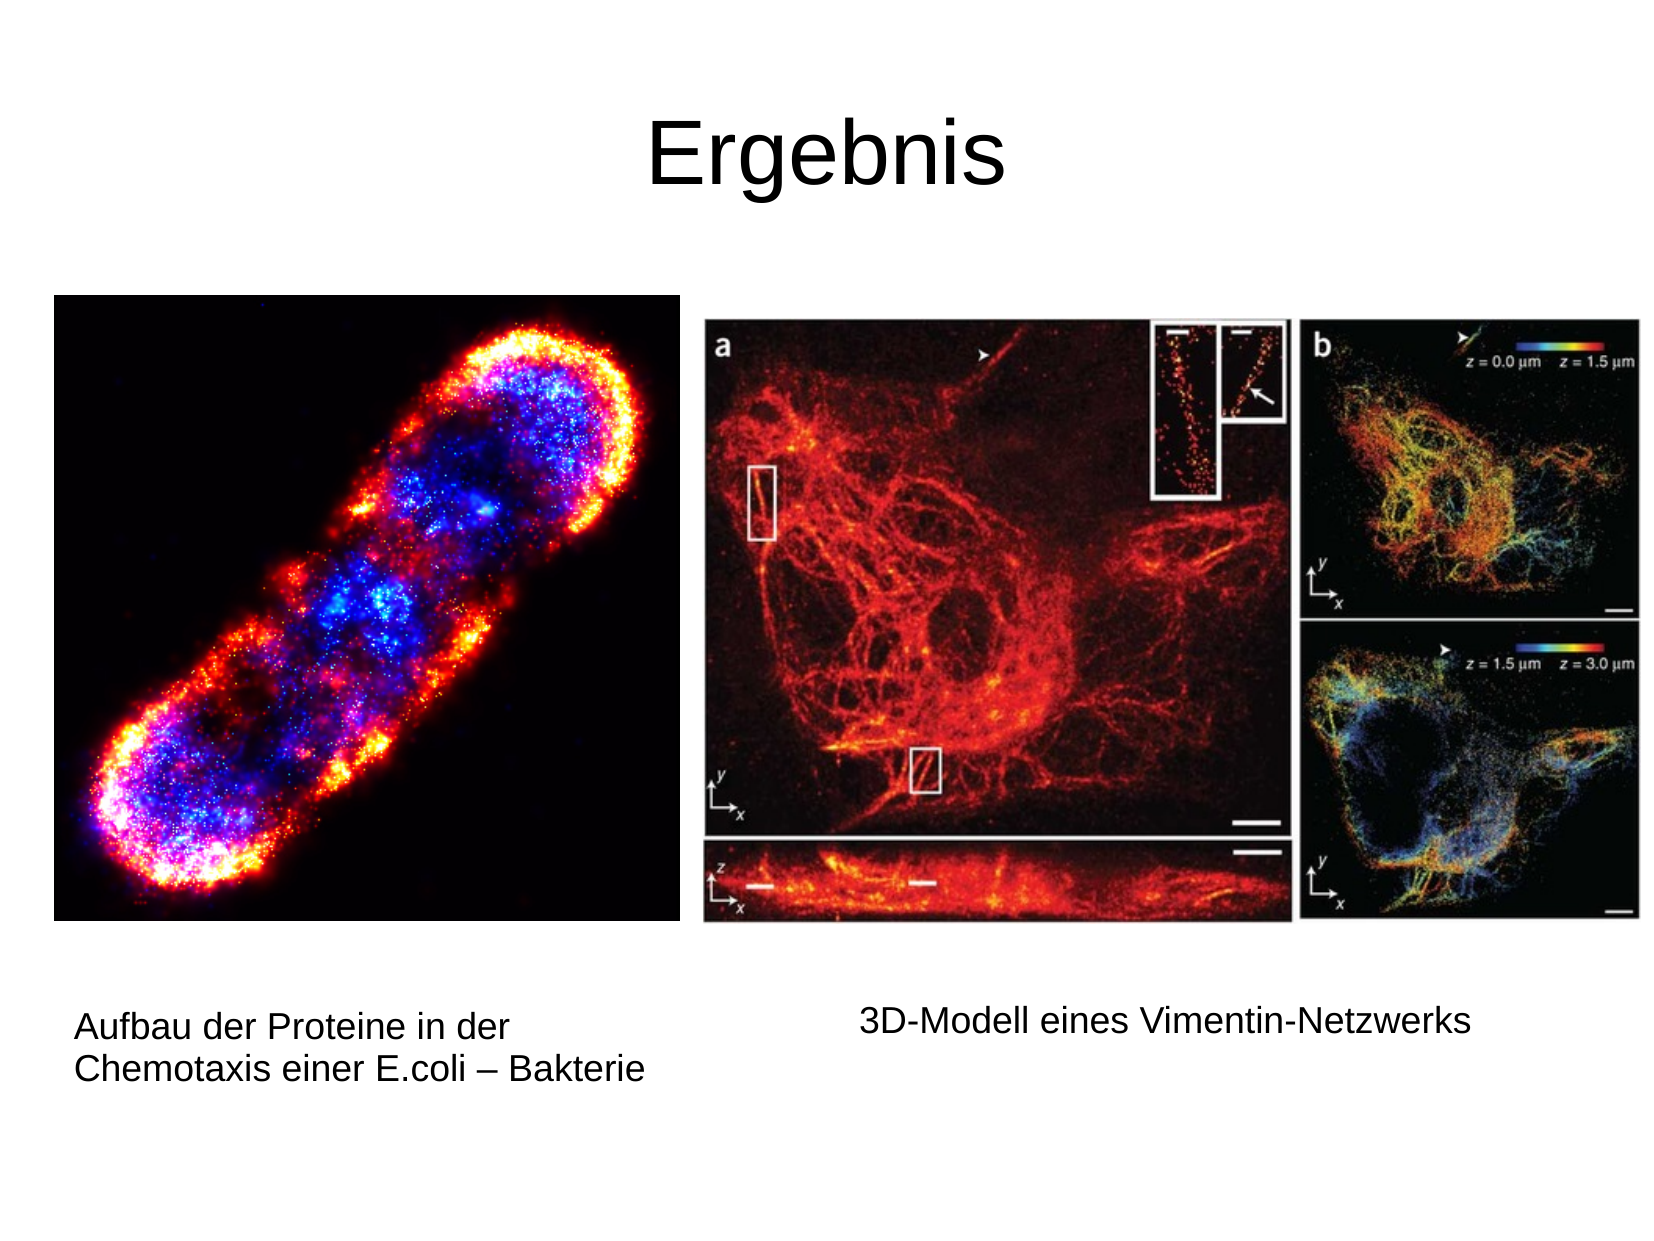

# Ergebnis
3D-Modell eines Vimentin-Netzwerks
Aufbau der Proteine in der Chemotaxis einer E.coli – Bakterie